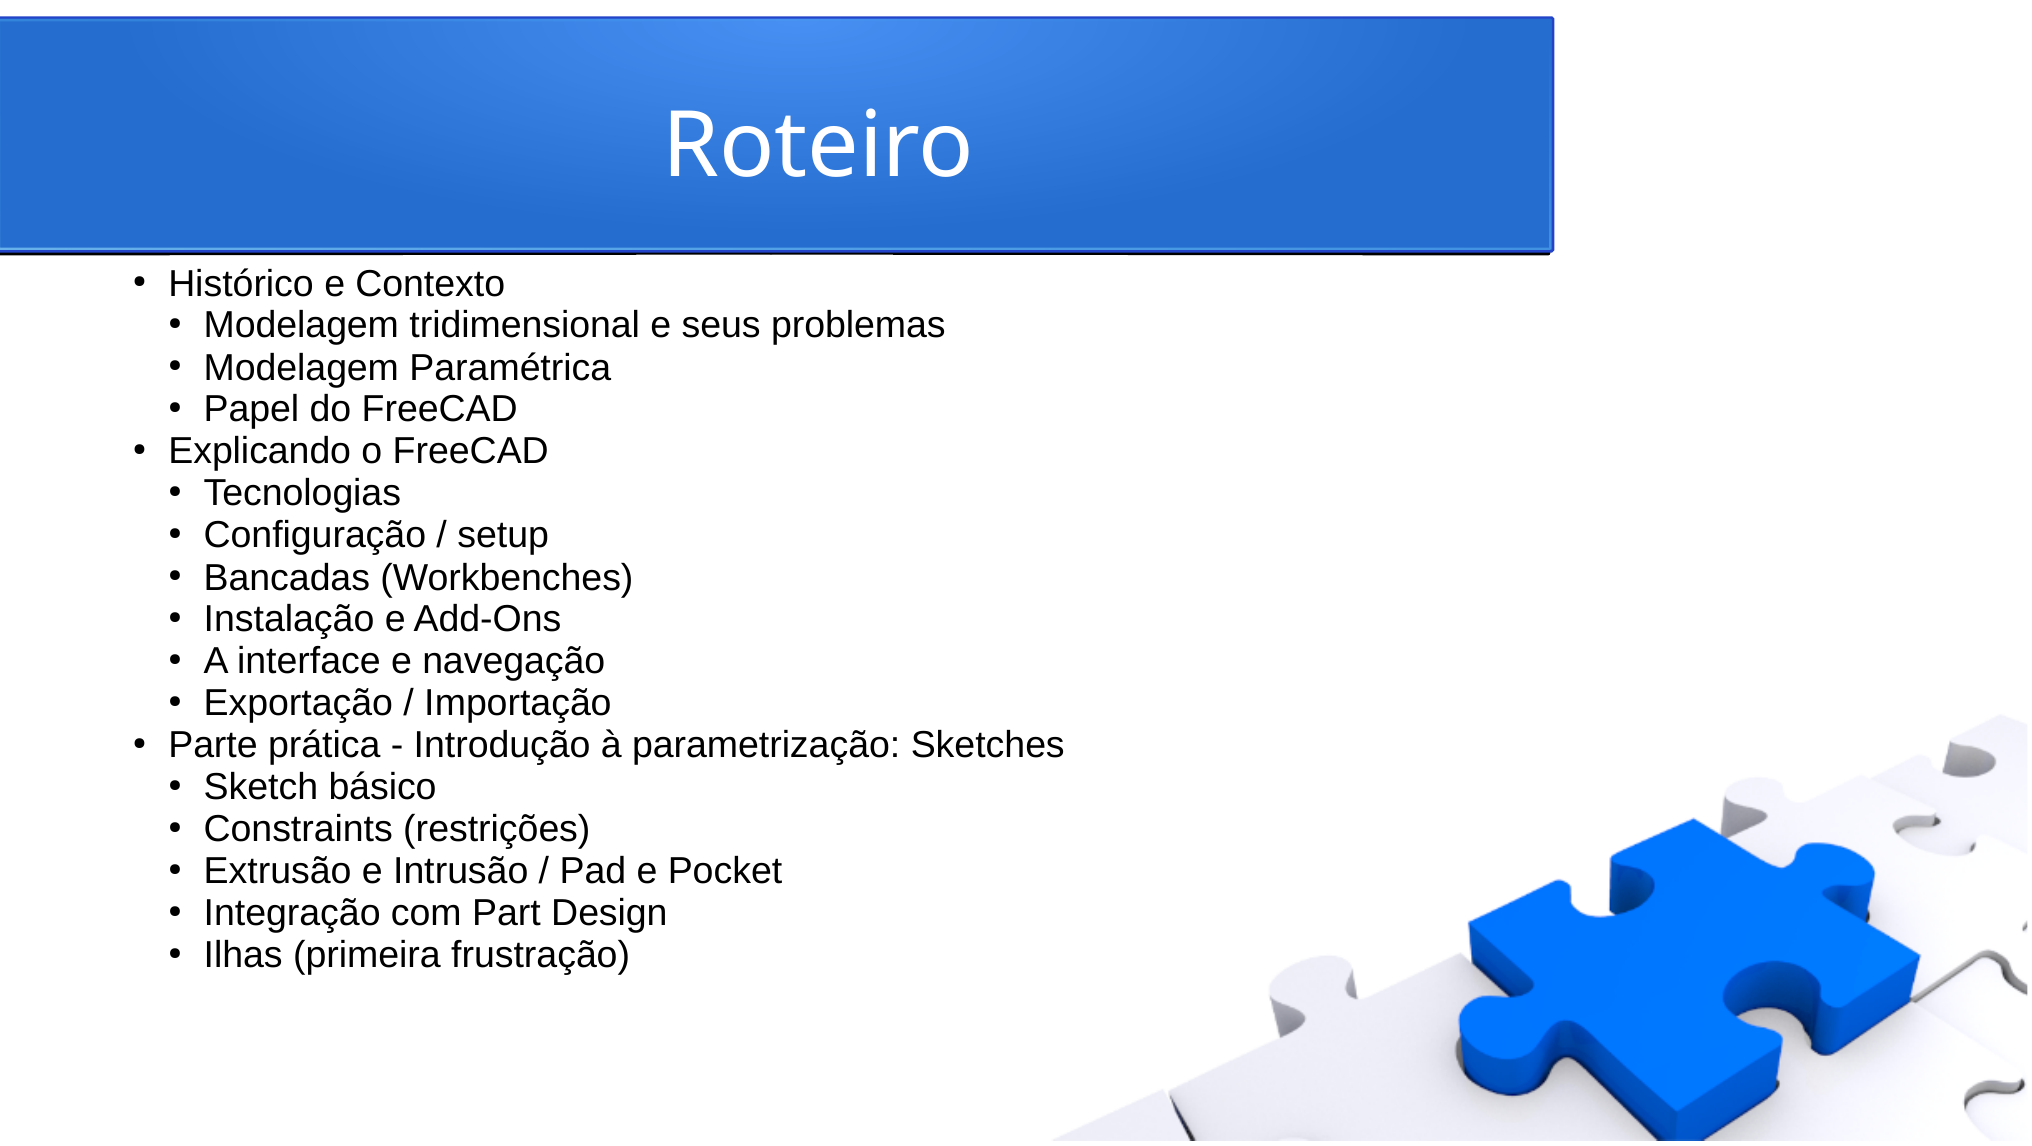

# Roteiro
Histórico e Contexto
Modelagem tridimensional e seus problemas
Modelagem Paramétrica
Papel do FreeCAD
Explicando o FreeCAD
Tecnologias
Configuração / setup
Bancadas (Workbenches)
Instalação e Add-Ons
A interface e navegação
Exportação / Importação
Parte prática - Introdução à parametrização: Sketches
Sketch básico
Constraints (restrições)
Extrusão e Intrusão / Pad e Pocket
Integração com Part Design
Ilhas (primeira frustração)